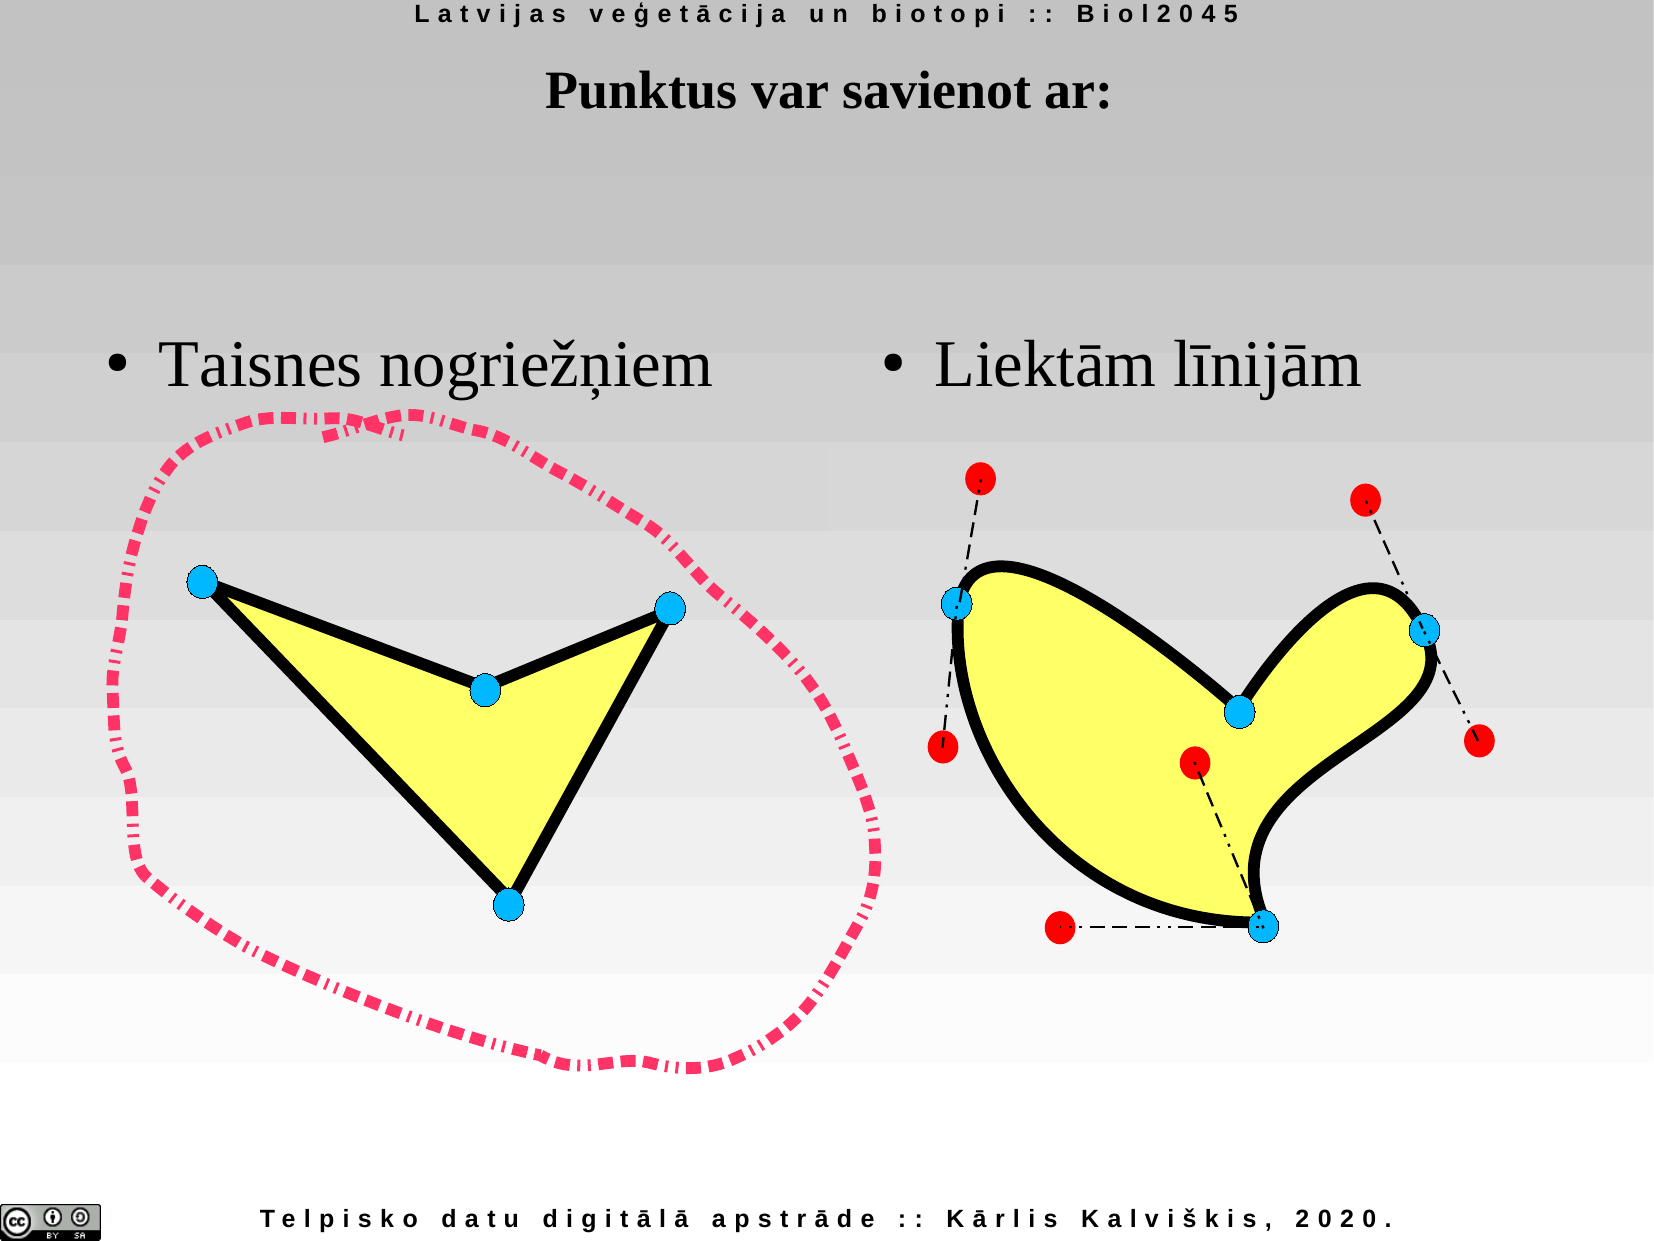

# Punktus var savienot ar:
Taisnes nogriežņiem
Liektām līnijām